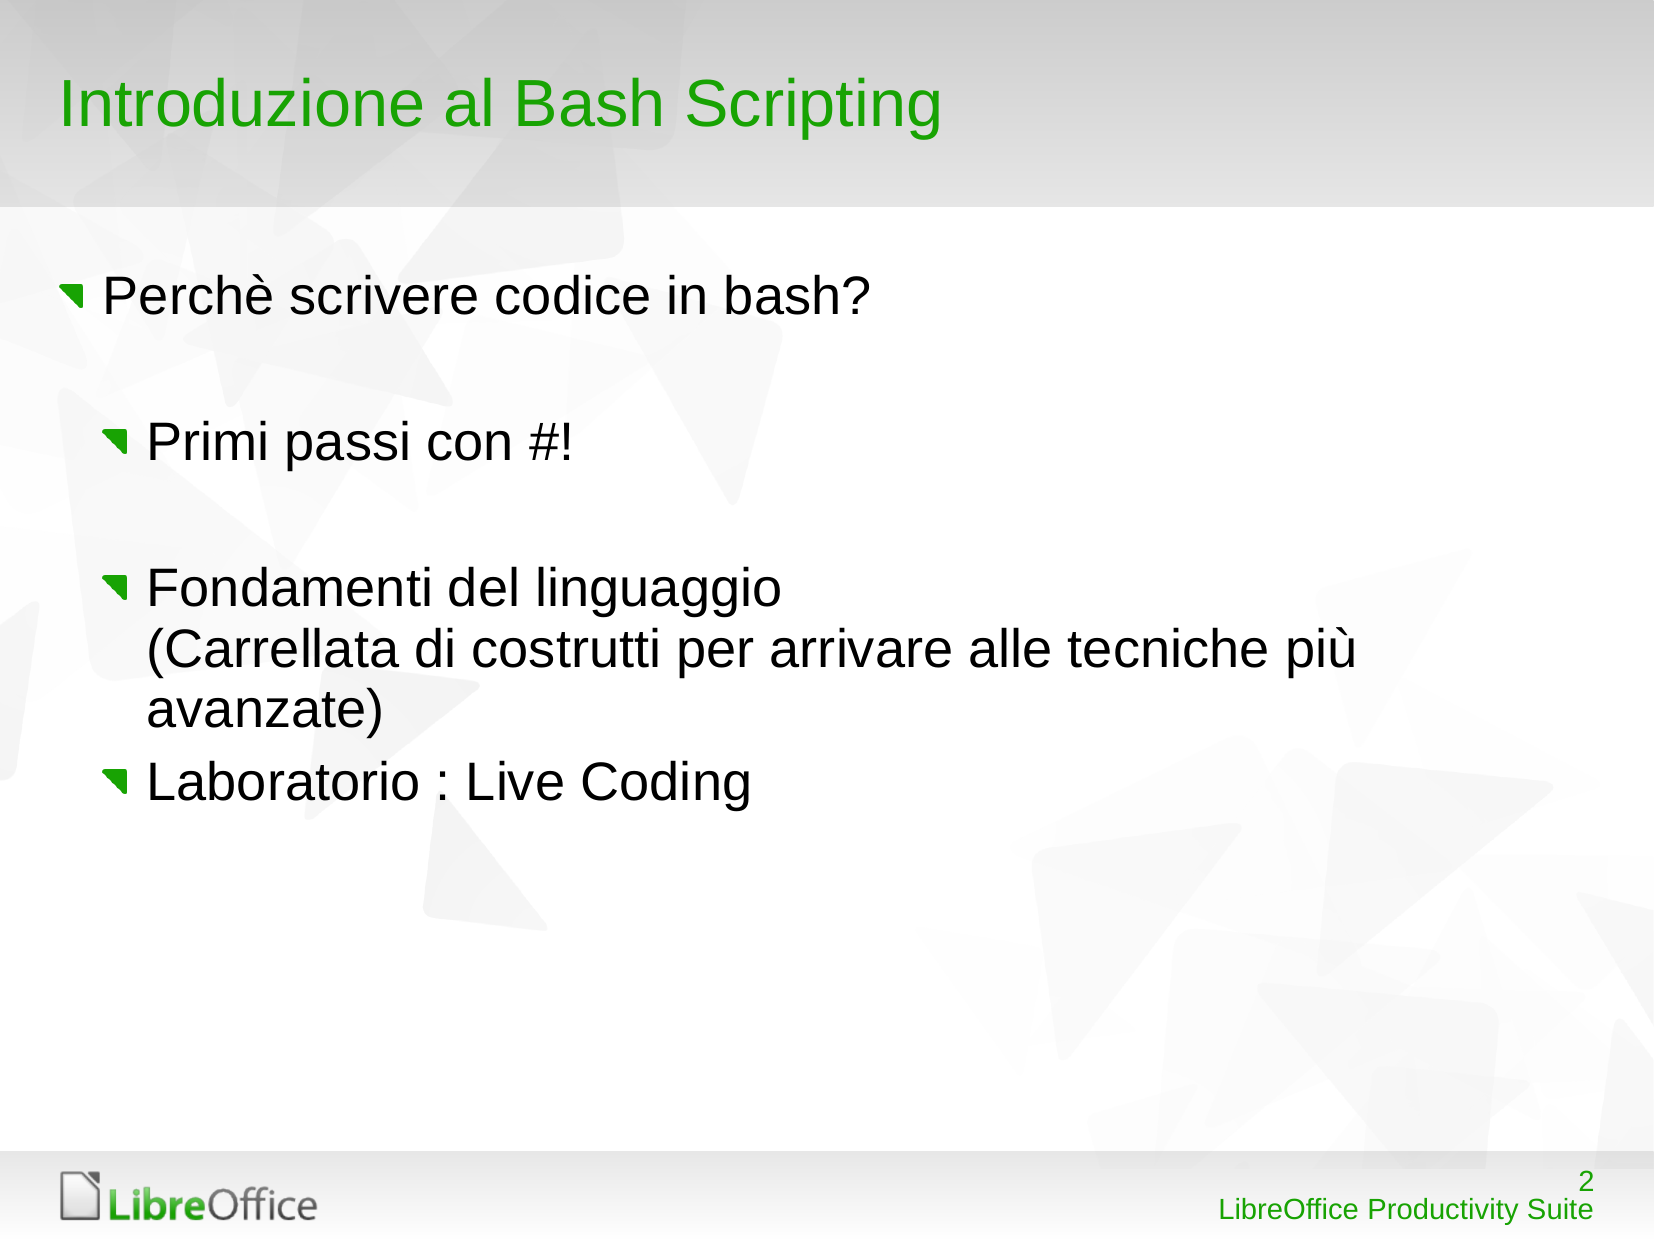

# Introduzione al Bash Scripting
Perchè scrivere codice in bash?
Primi passi con #!
Fondamenti del linguaggio
(Carrellata di costrutti per arrivare alle tecniche più avanzate)
Laboratorio : Live Coding
2
LibreOffice Productivity Suite